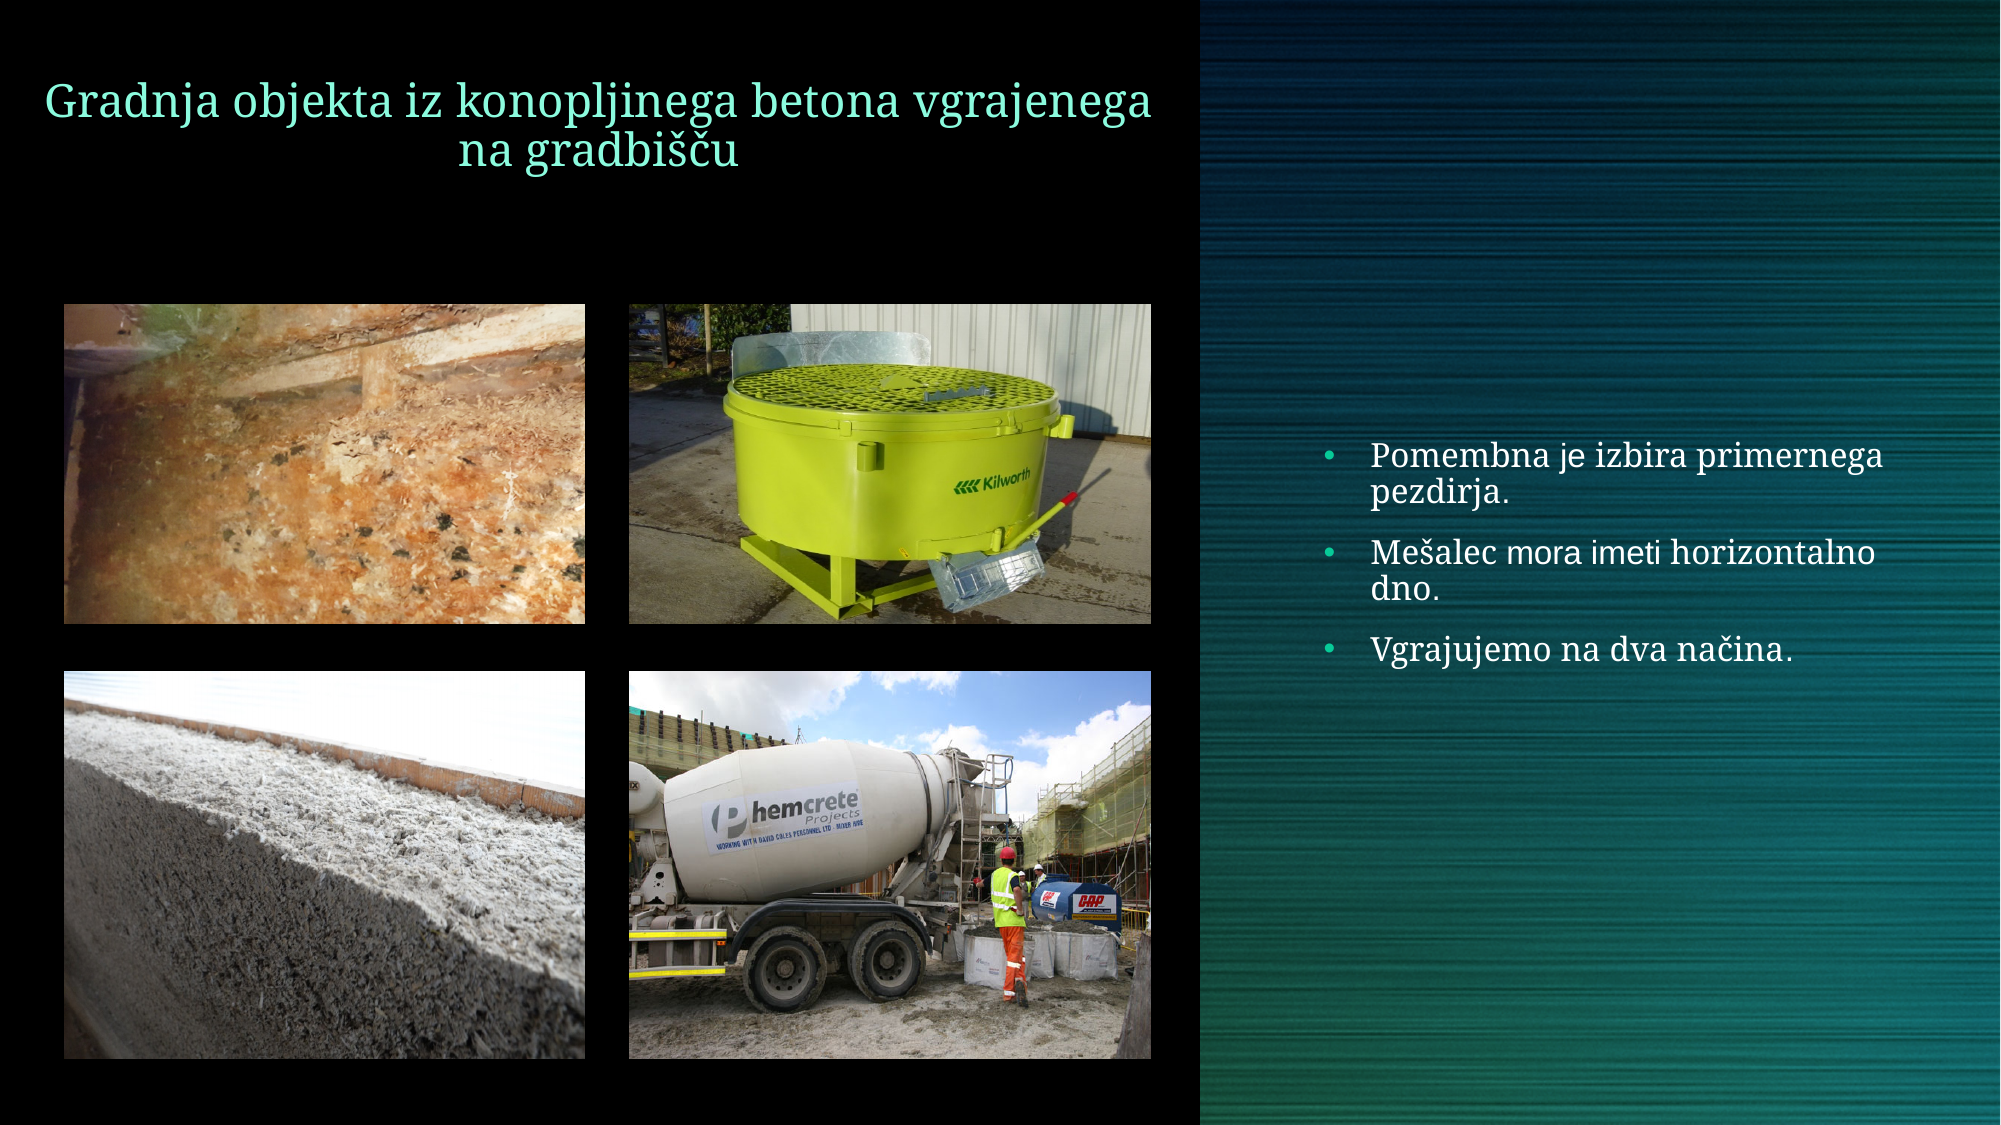

# Gradnja objekta iz konopljinega betona vgrajenega na gradbišču
Pomembna je izbira primernega pezdirja.
Mešalec mora imeti horizontalno dno.
Vgrajujemo na dva načina.